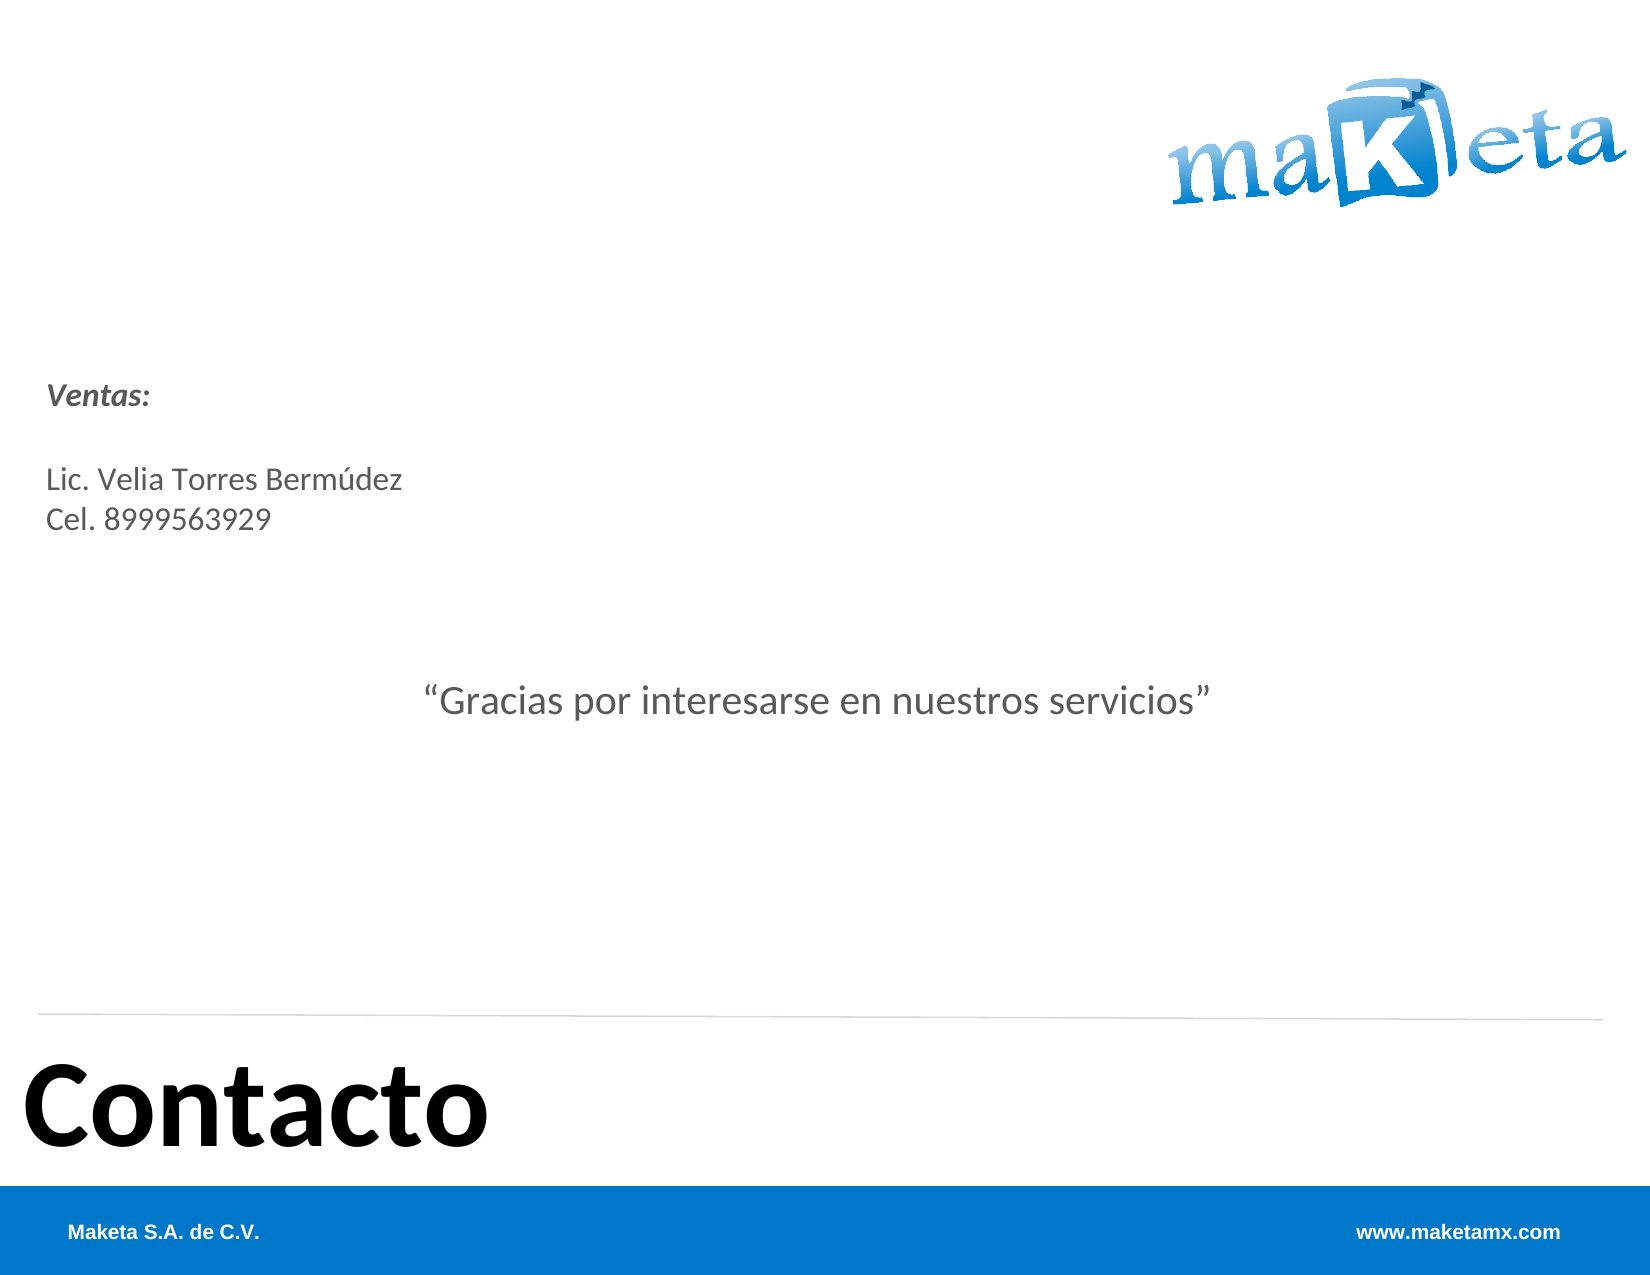

Ventas:
Lic. Velia Torres Bermúdez
Cel. 8999563929
“Gracias por interesarse en nuestros servicios”
Contacto
www.maketamx.com
Maketa S.A. de C.V.